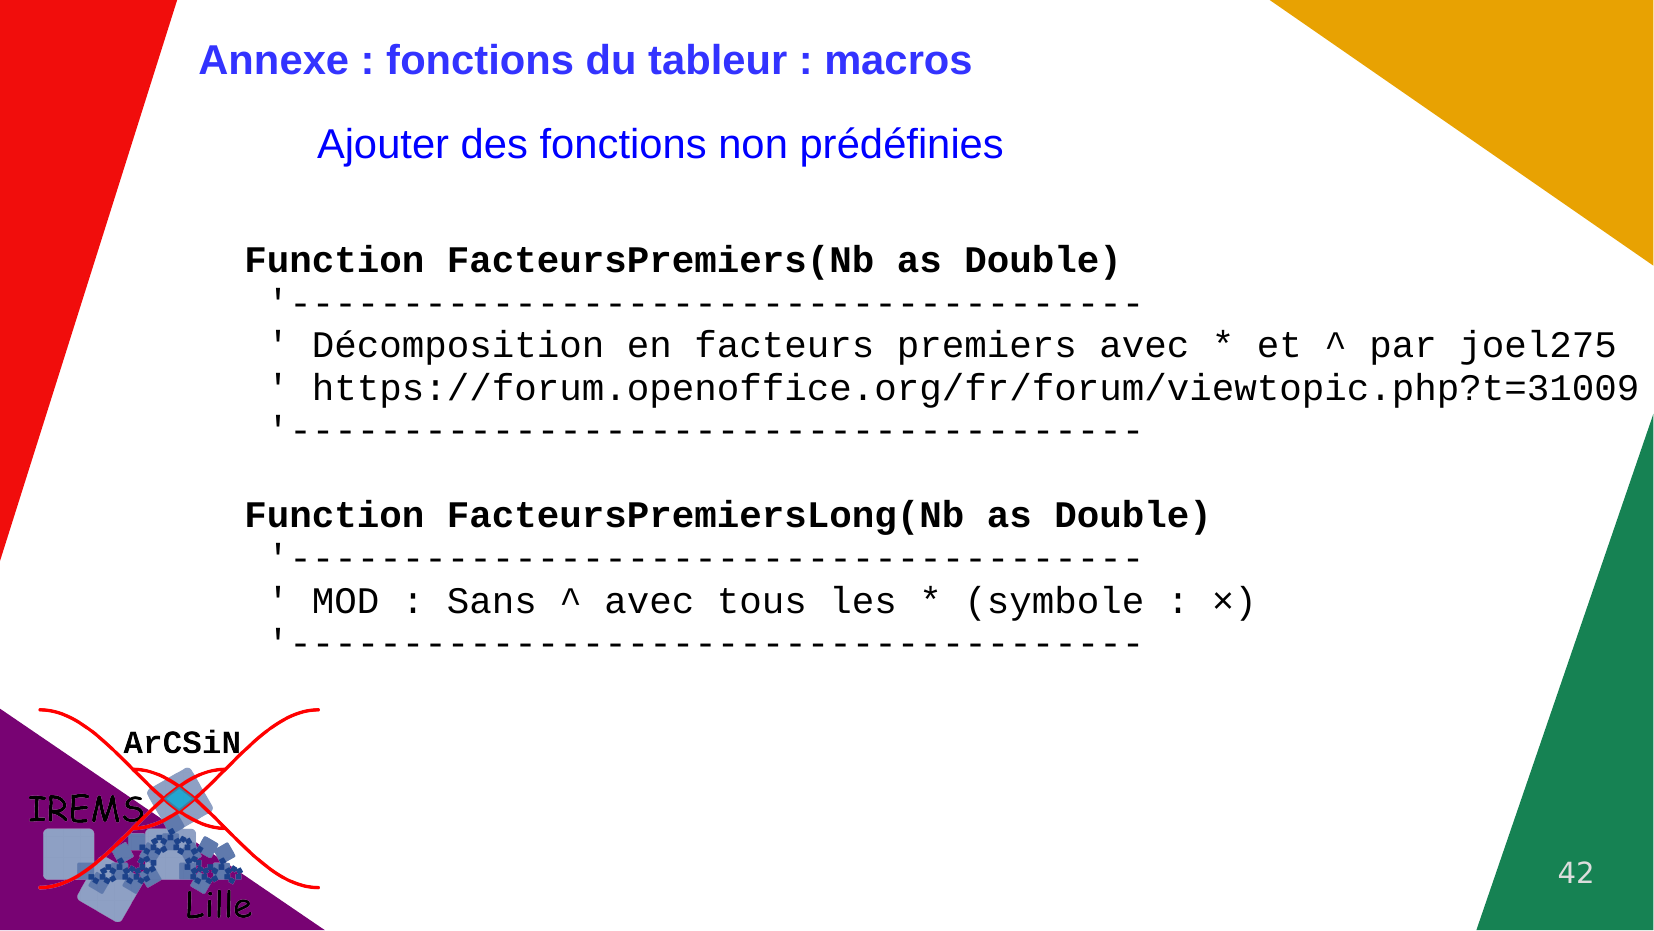

Annexe : fonctions du tableur : macros
Ajouter des fonctions non prédéfinies
Function FacteursPremiers(Nb as Double)
 '--------------------------------------
 ' Décomposition en facteurs premiers avec * et ^ par joel275
 ' https://forum.openoffice.org/fr/forum/viewtopic.php?t=31009
 '--------------------------------------
Function FacteursPremiersLong(Nb as Double)
 '--------------------------------------
 ' MOD : Sans ^ avec tous les * (symbole : ×)
 '--------------------------------------
42